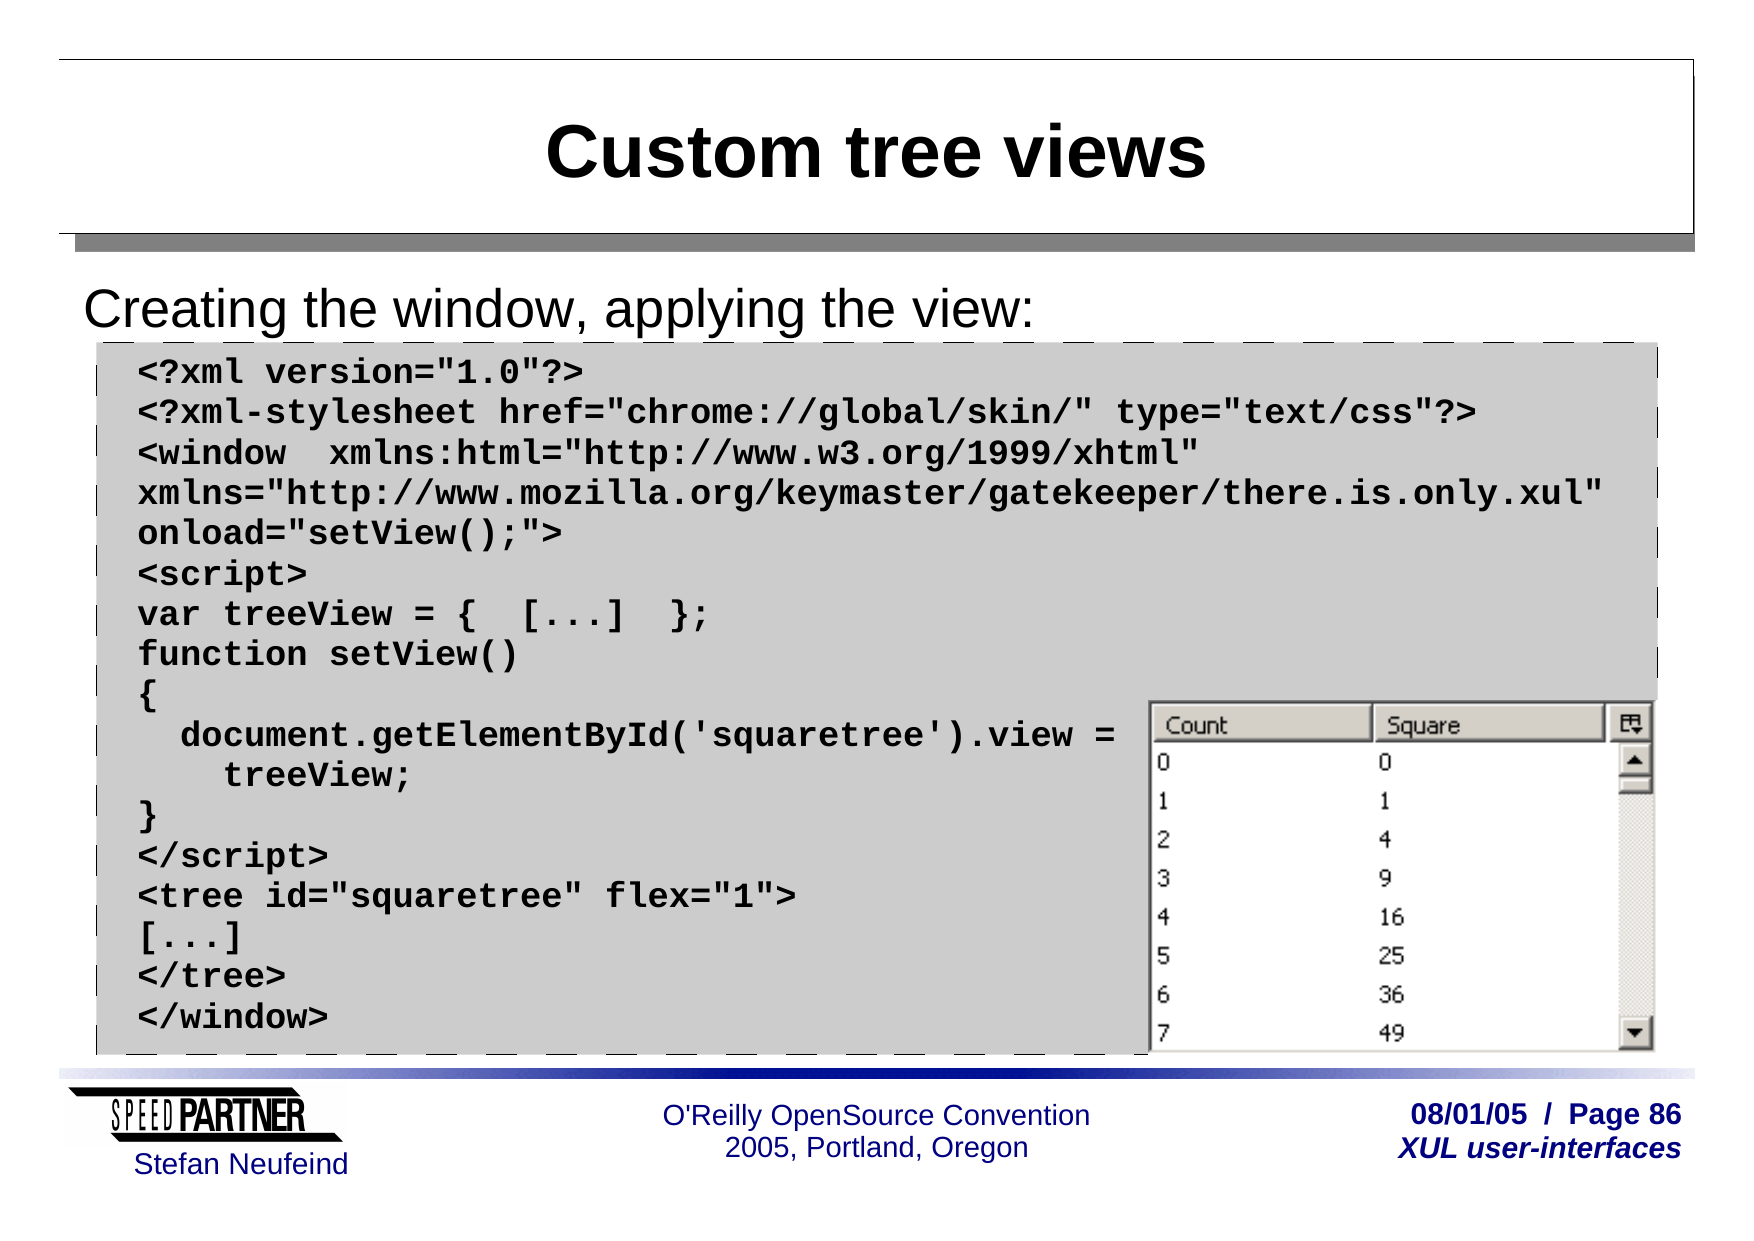

# Custom tree views
Creating the window, applying the view:
<?xml version="1.0"?>
<?xml-stylesheet href="chrome://global/skin/" type="text/css"?>
<window xmlns:html="http://www.w3.org/1999/xhtml"
xmlns="http://www.mozilla.org/keymaster/gatekeeper/there.is.only.xul"
onload="setView();">
<script>
var treeView = { [...] };
function setView()
{
 document.getElementById('squaretree').view =
 treeView;
}
</script>
<tree id="squaretree" flex="1">
[...]
</tree>
</window>